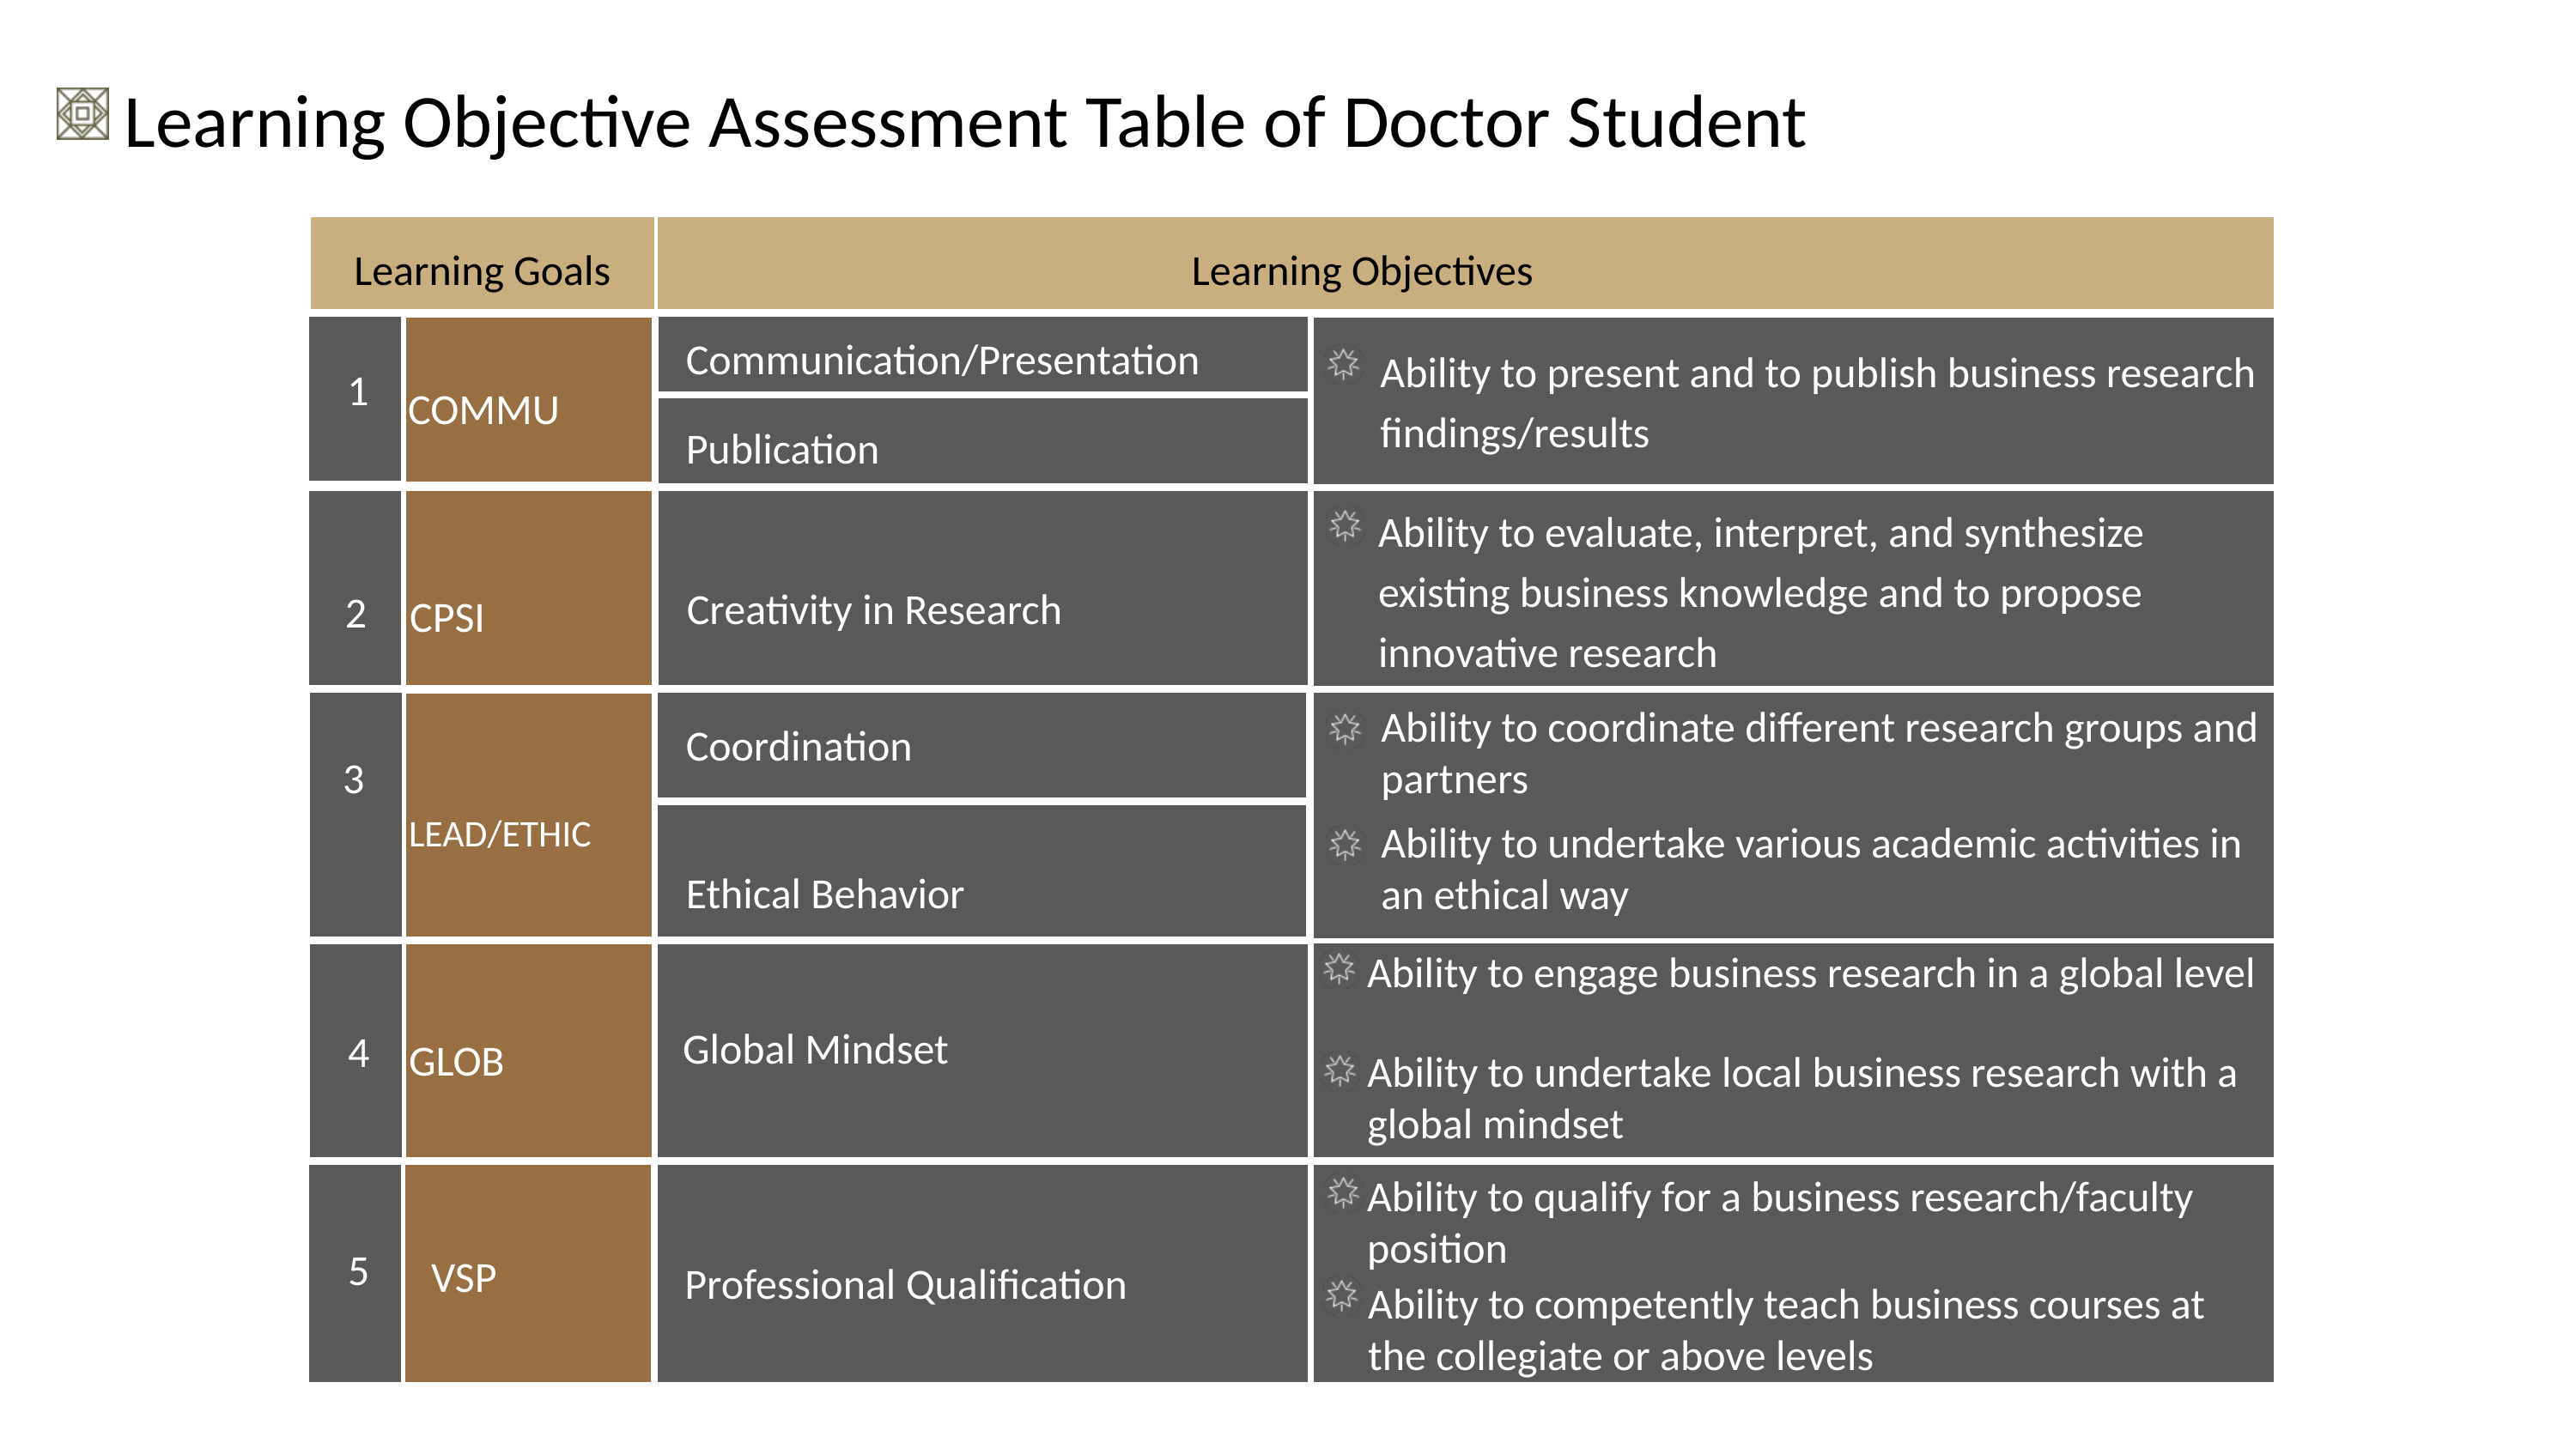

Learning Objective Assessment Table of Doctor Student
Learning Goals
Learning Objectives
Communication/Presentation
Ability to present and to publish business research findings/results
1
COMMU
Publication
Ability to evaluate, interpret, and synthesize existing business knowledge and to propose innovative research
Creativity in Research
2
CPSI
Ability to coordinate different research groups and partners
Coordination
3
LEAD/ETHIC
Ability to undertake various academic activities in an ethical way
Ethical Behavior
Ability to engage business research in a global level
Global Mindset
4
GLOB
Ability to undertake local business research with a global mindset
Ability to qualify for a business research/faculty position
5
VSP
Professional Qualification
Ability to competently teach business courses at the collegiate or above levels